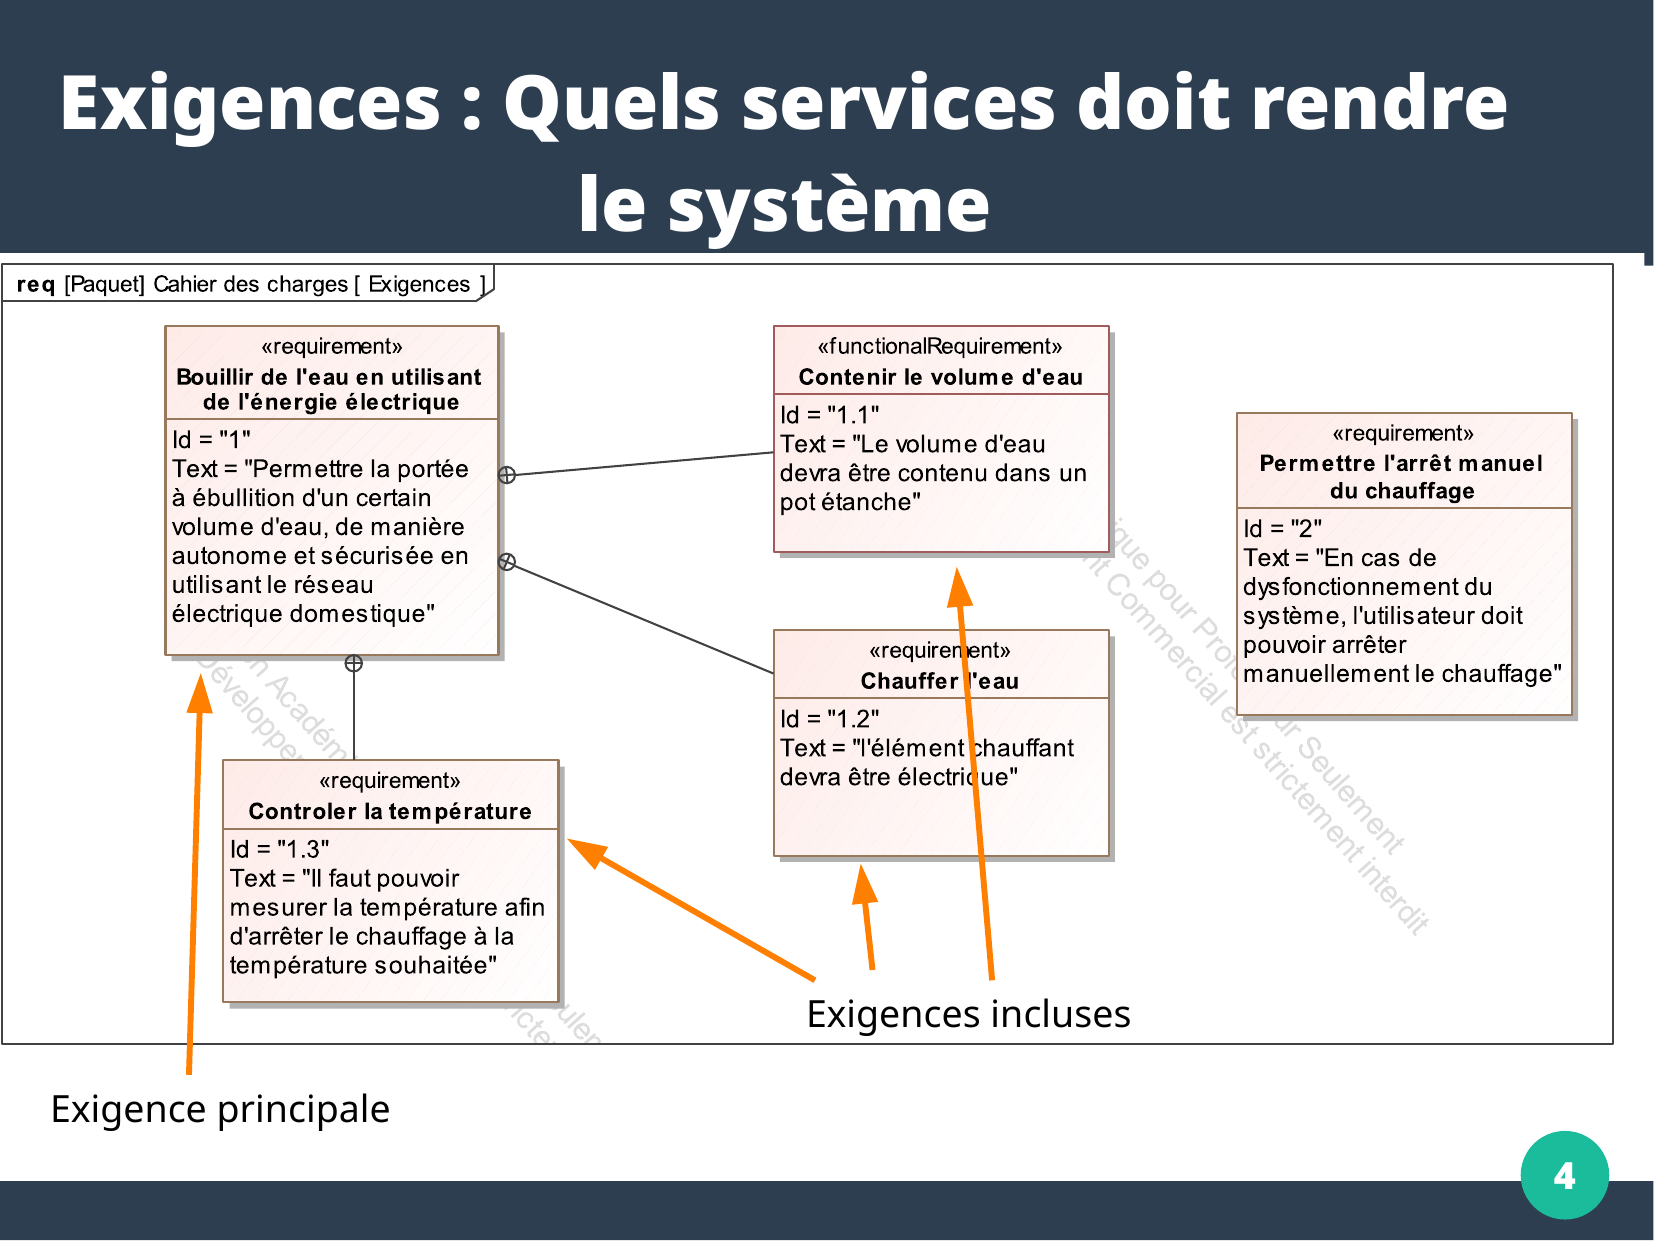

# Exigences : Quels services doit rendre le système
Exigences incluses
Exigence principale
4